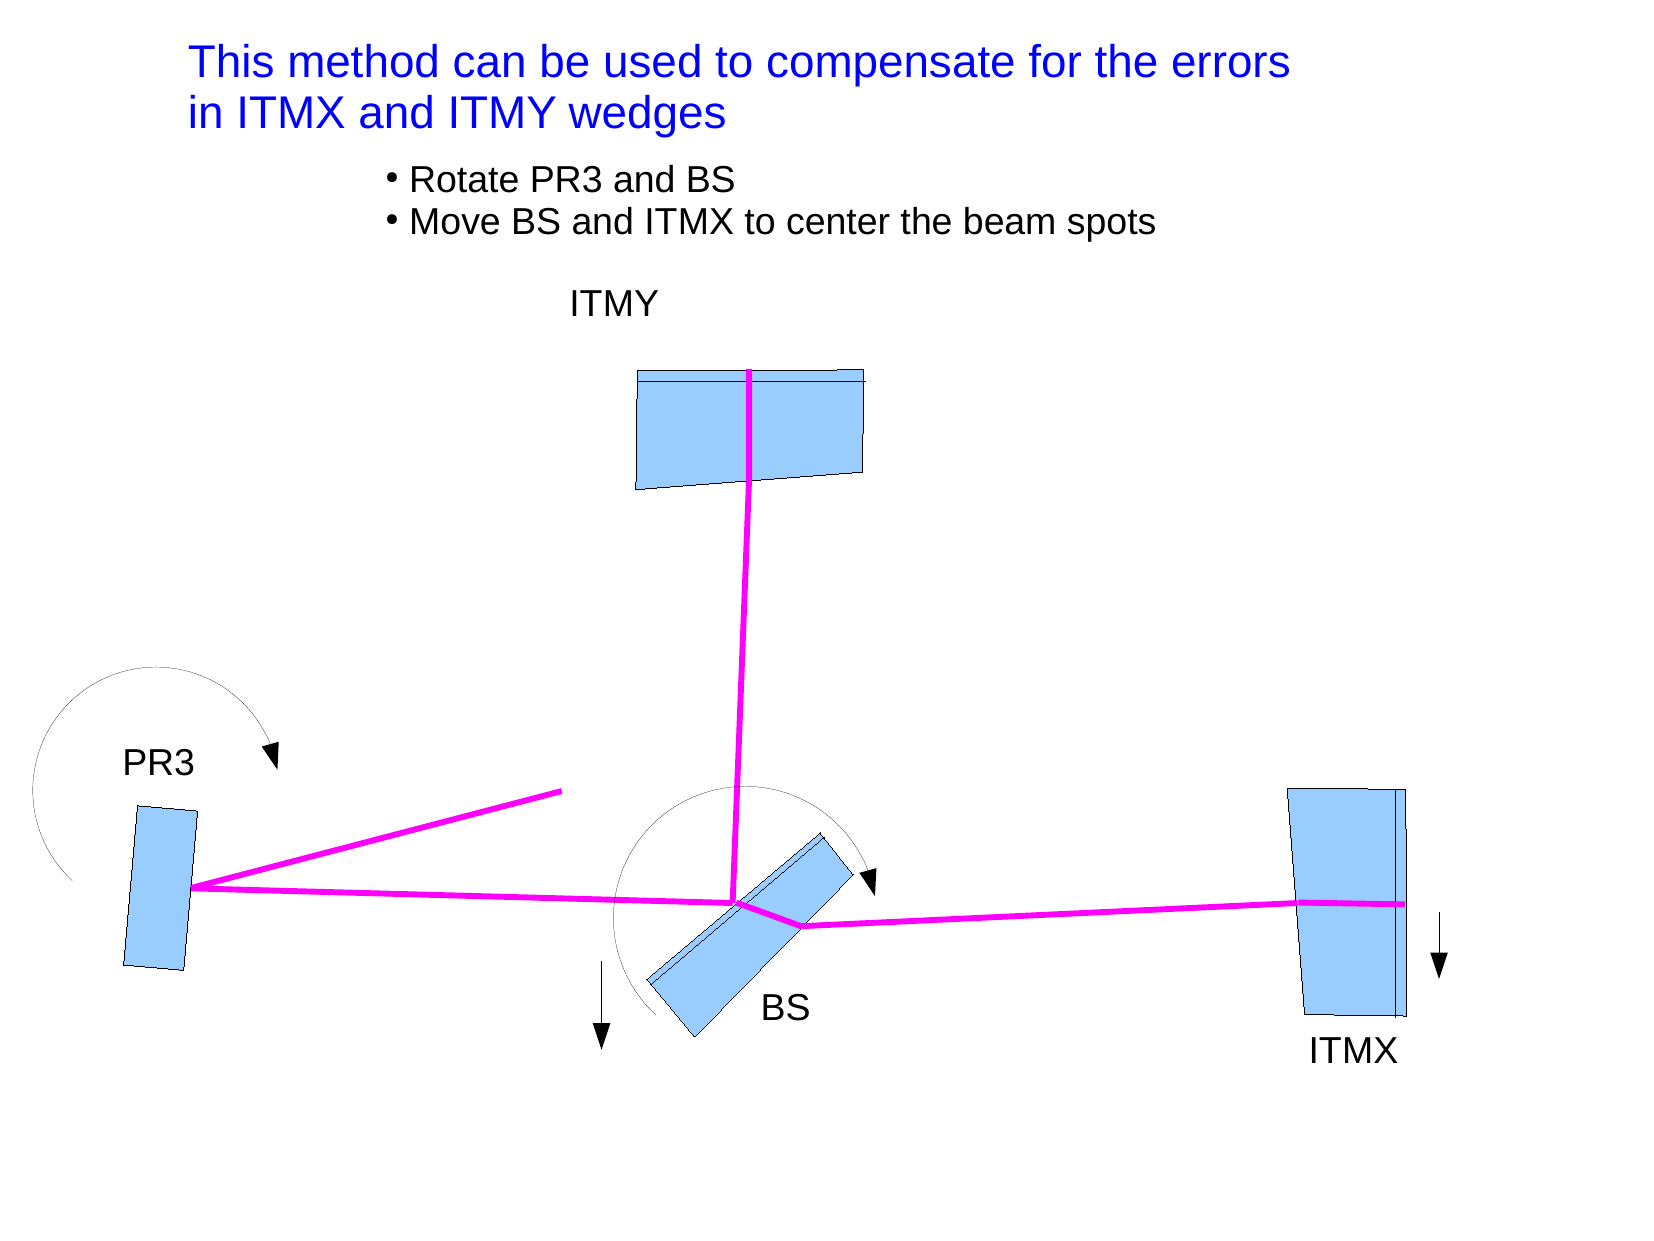

This method can be used to compensate for the errors
in ITMX and ITMY wedges
 Rotate PR3 and BS
 Move BS and ITMX to center the beam spots
ITMY
PR3
BS
ITMX